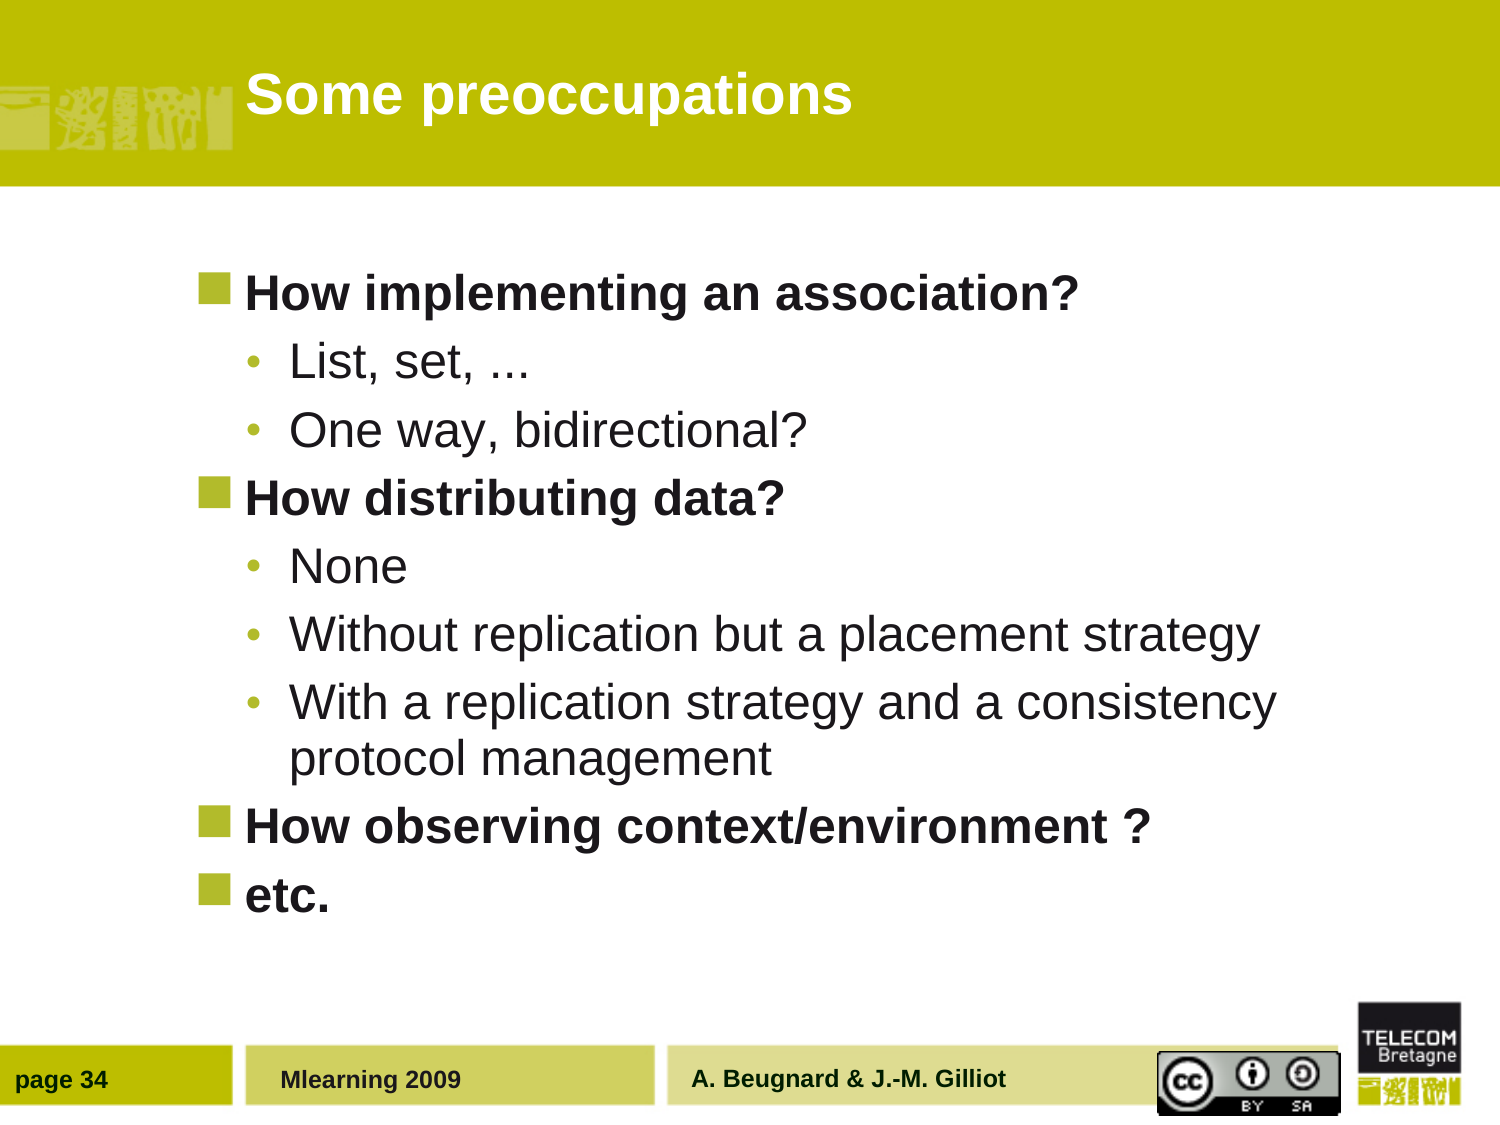

# Some preoccupations
How implementing an association?
List, set, ...
One way, bidirectional?
How distributing data?
None
Without replication but a placement strategy
With a replication strategy and a consistency protocol management
How observing context/environment ?
etc.
34